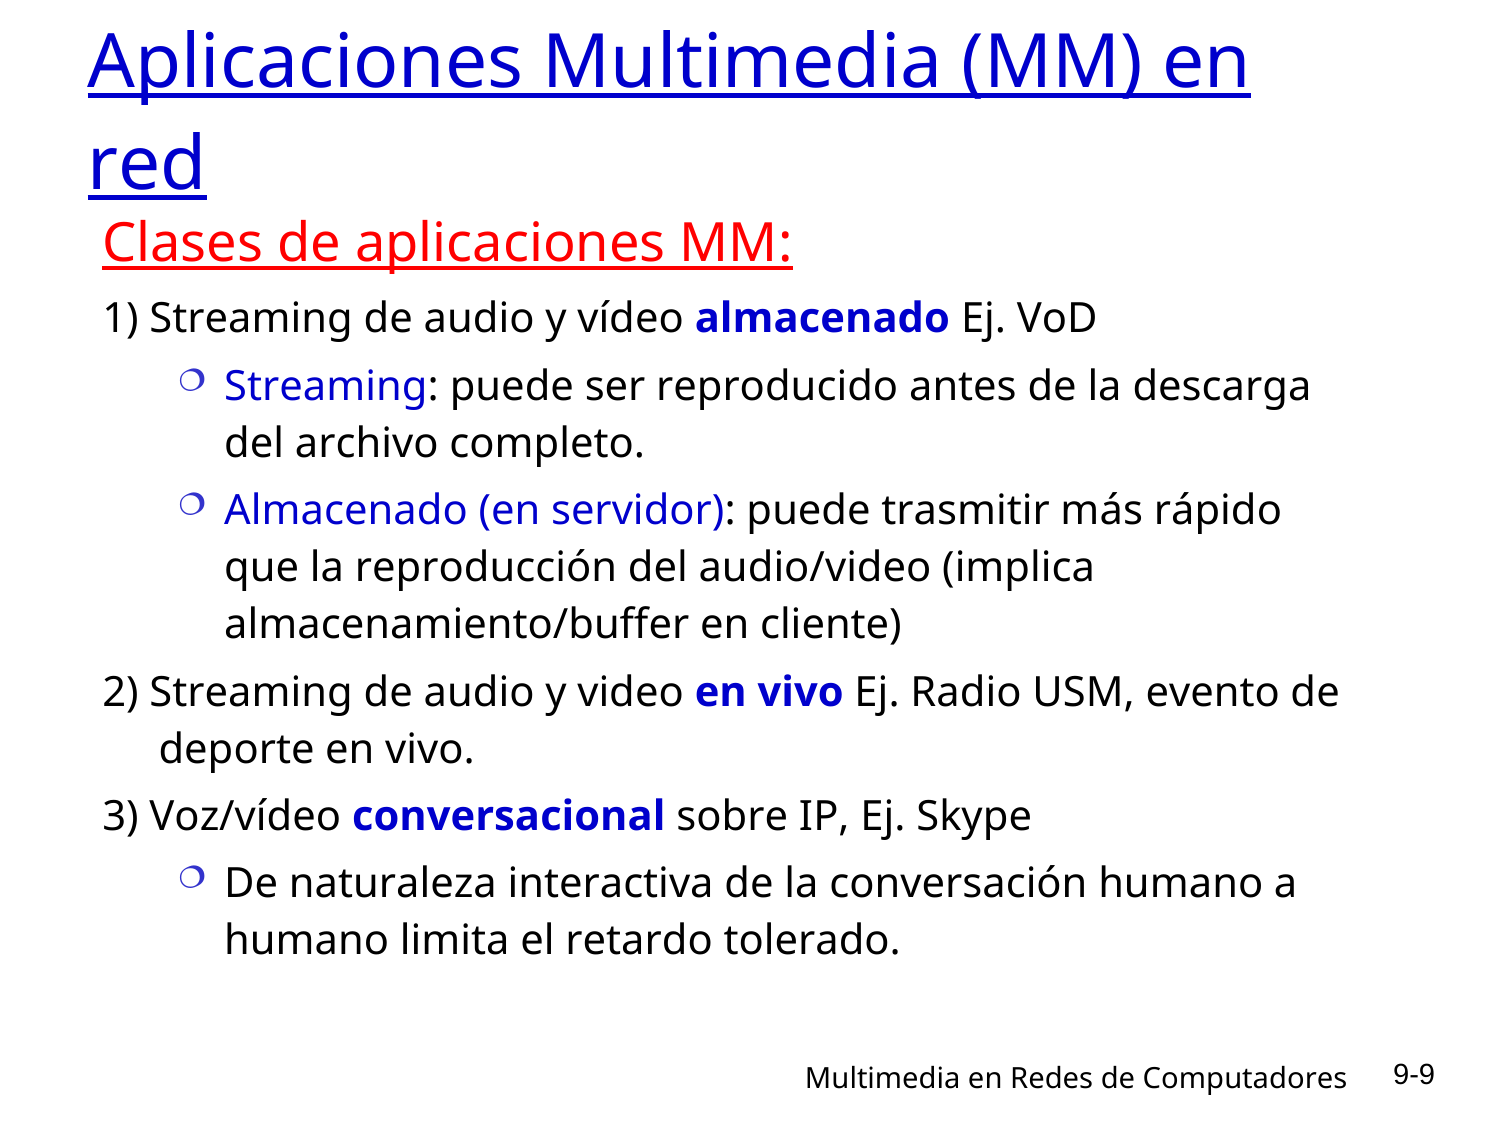

# Aplicaciones Multimedia (MM) en red
Clases de aplicaciones MM:
1) Streaming de audio y vídeo almacenado Ej. VoD
Streaming: puede ser reproducido antes de la descarga del archivo completo.
Almacenado (en servidor): puede trasmitir más rápido que la reproducción del audio/video (implica almacenamiento/buffer en cliente)
2) Streaming de audio y video en vivo Ej. Radio USM, evento de deporte en vivo.
3) Voz/vídeo conversacional sobre IP, Ej. Skype
De naturaleza interactiva de la conversación humano a humano limita el retardo tolerado.
9